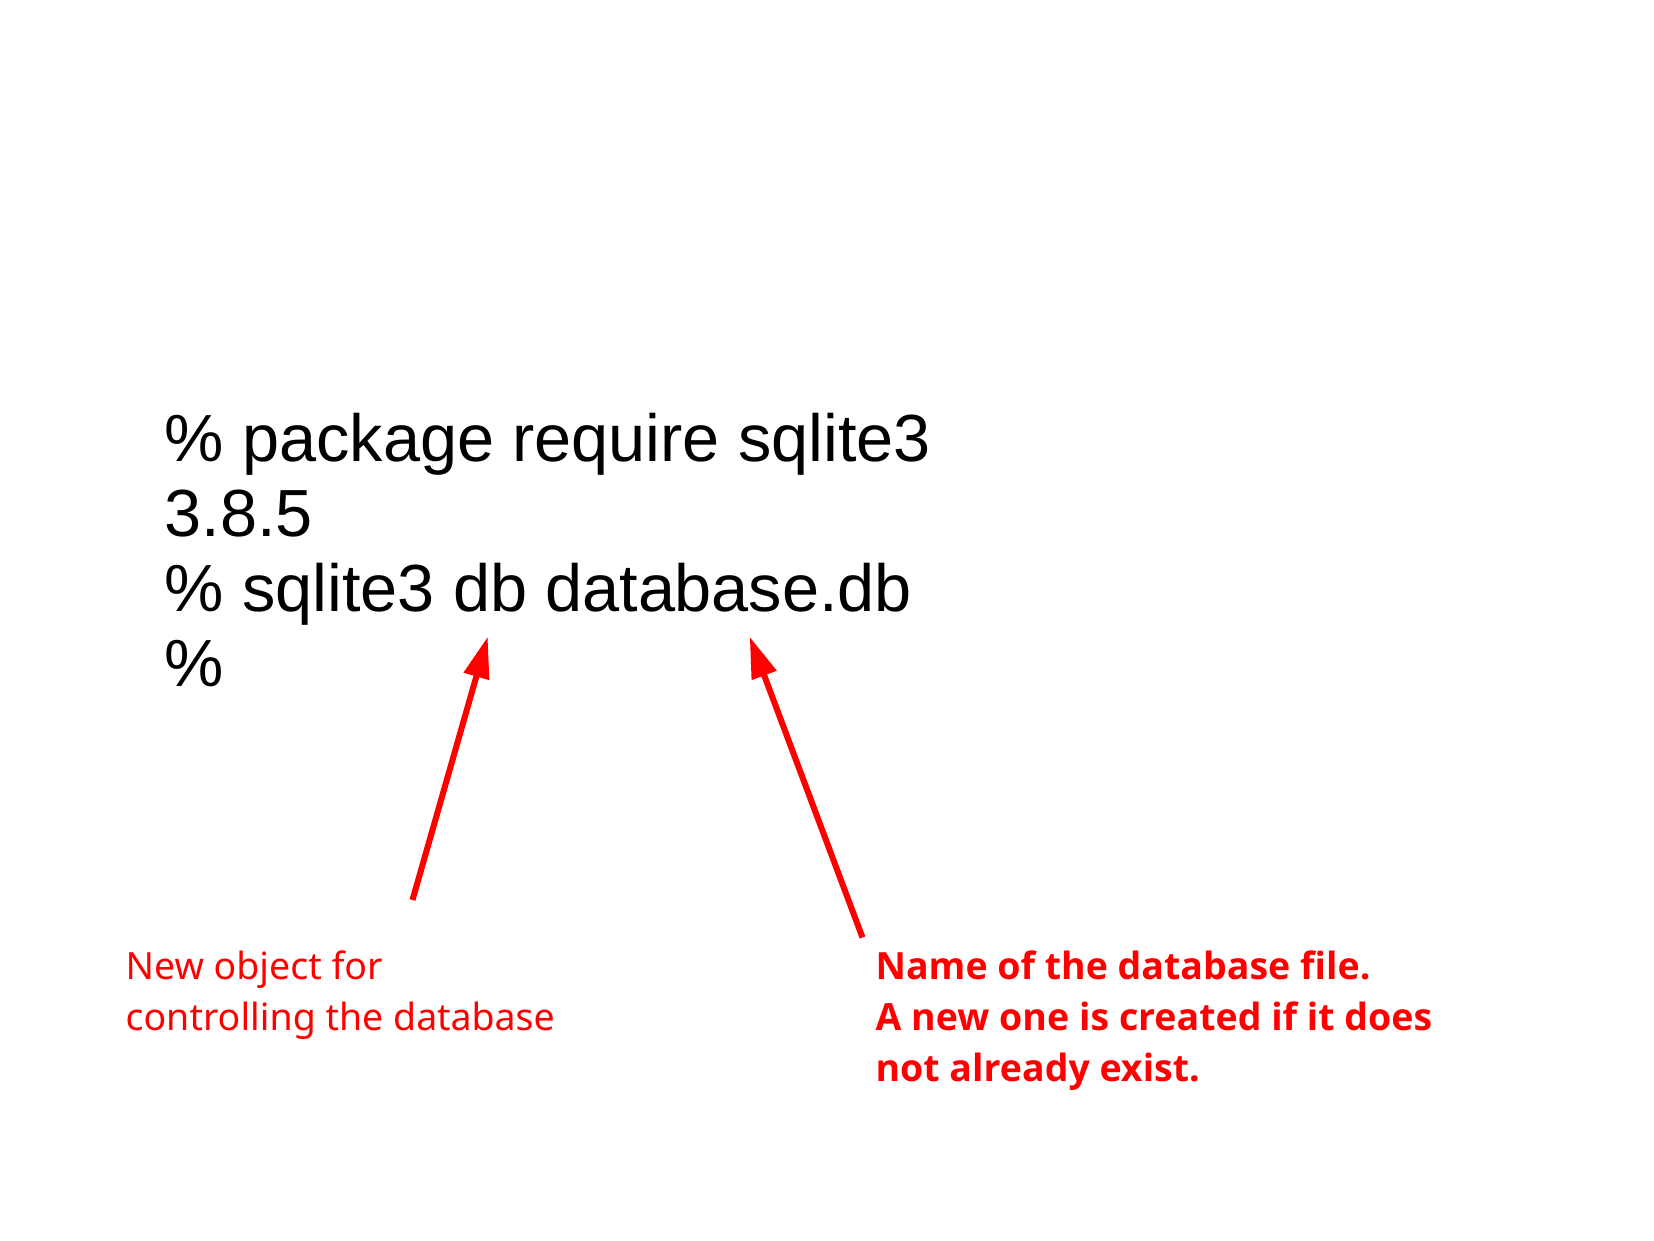

% package require sqlite3
3.8.5
% sqlite3 db database.db
%
New object for
controlling the database
Name of the database file.
A new one is created if it does
not already exist.